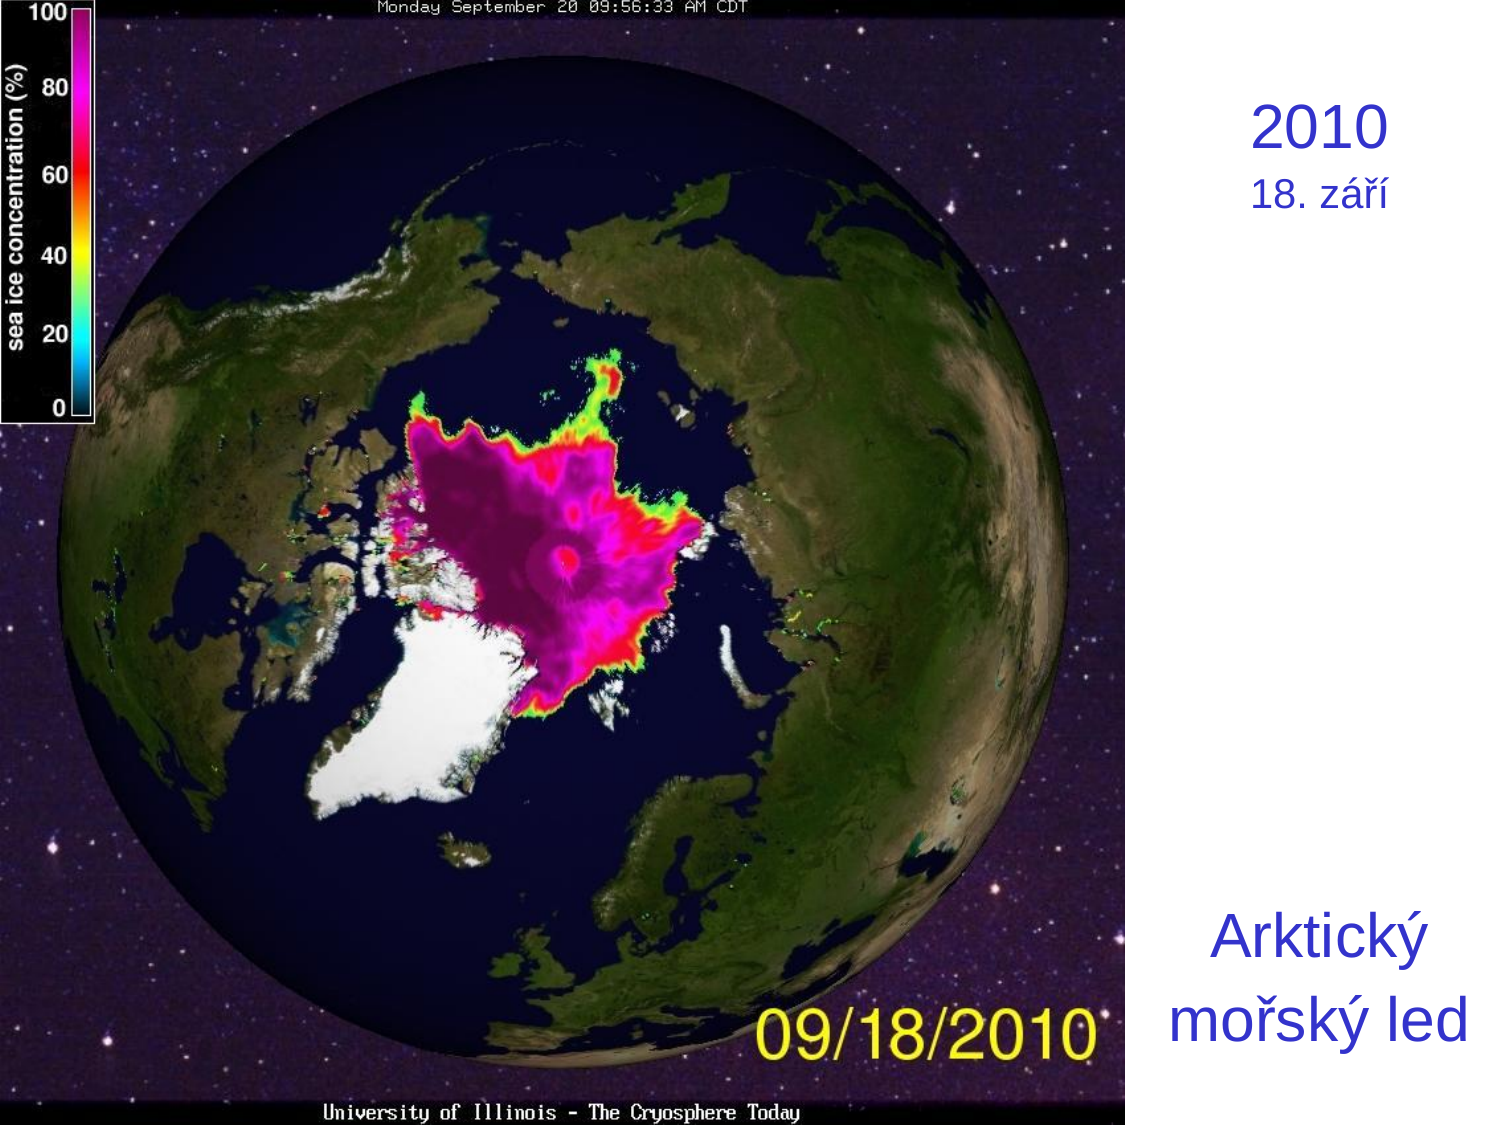

# 2010 18. září Arktický mořský led